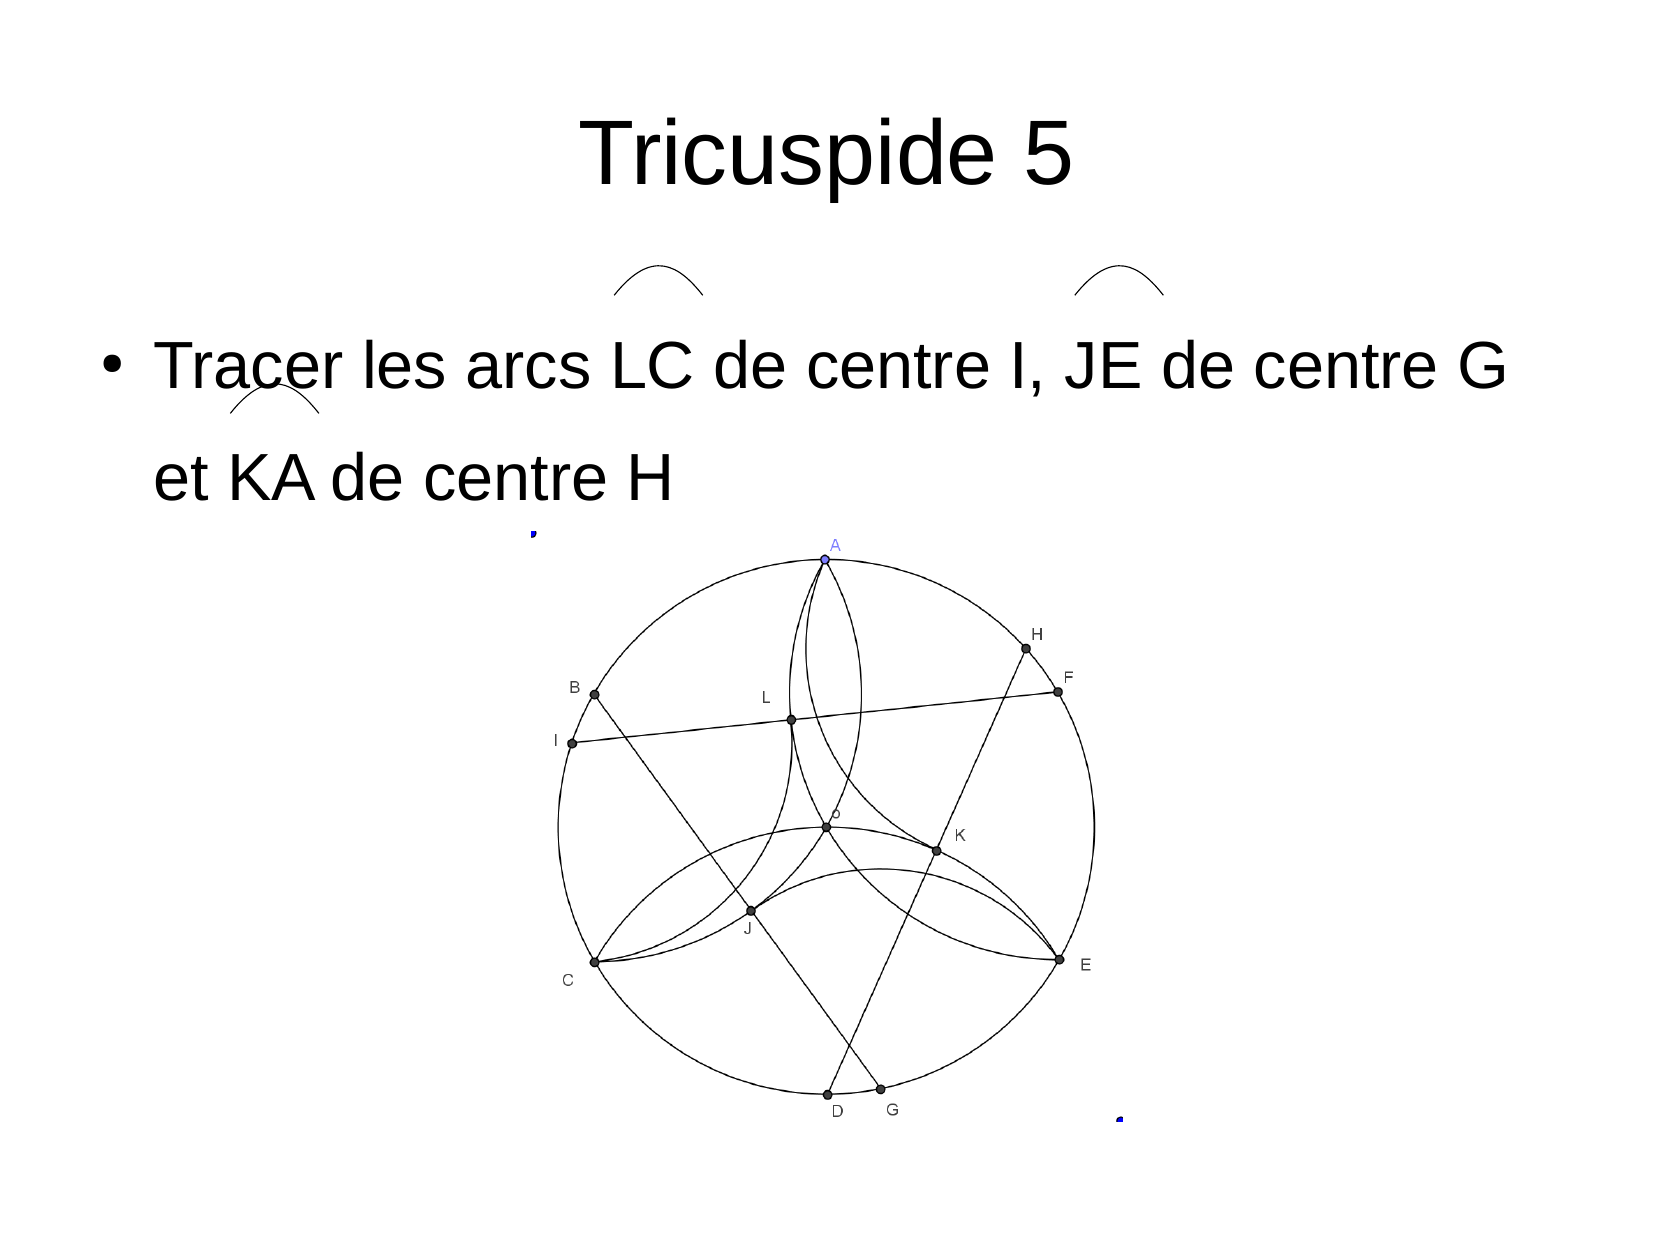

# Tricuspide 5
Tracer les arcs LC de centre I, JE de centre G et KA de centre H